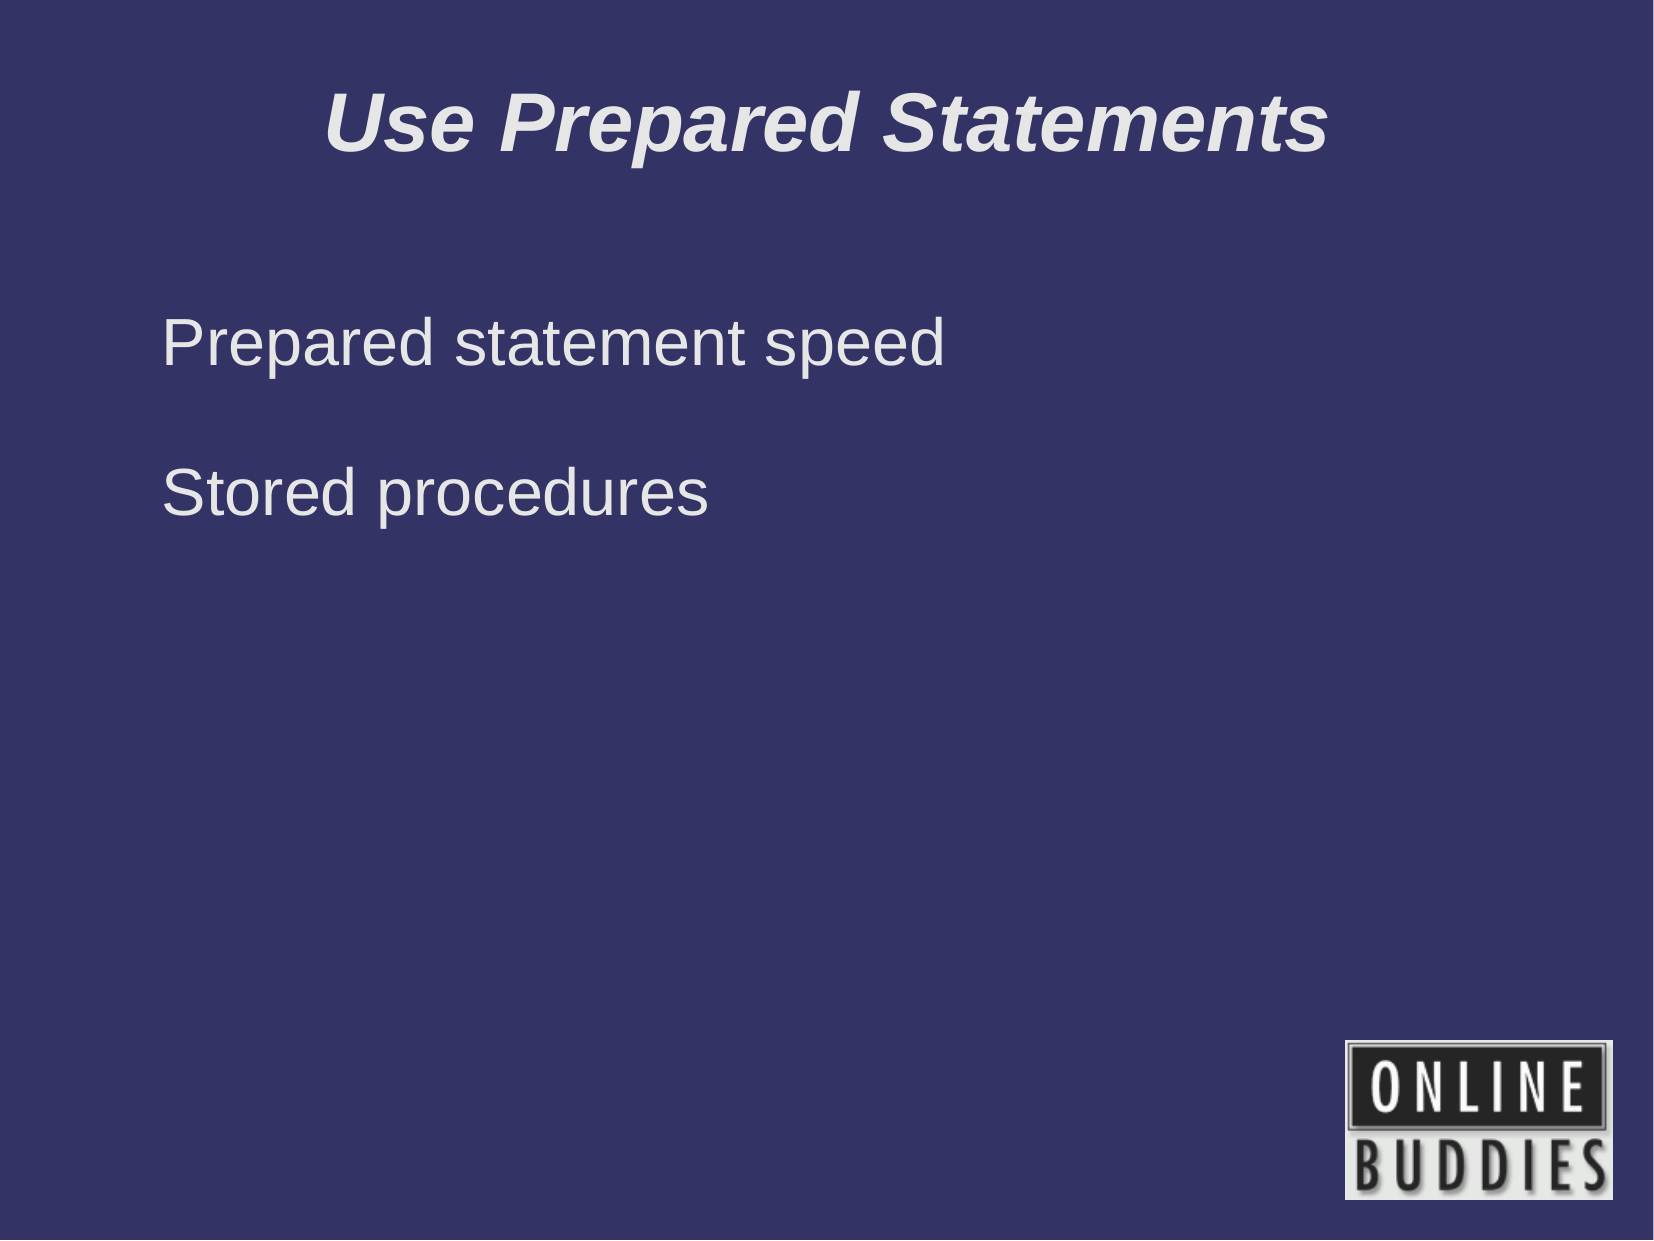

# Use Prepared Statements
Prepared statement speed
Stored procedures